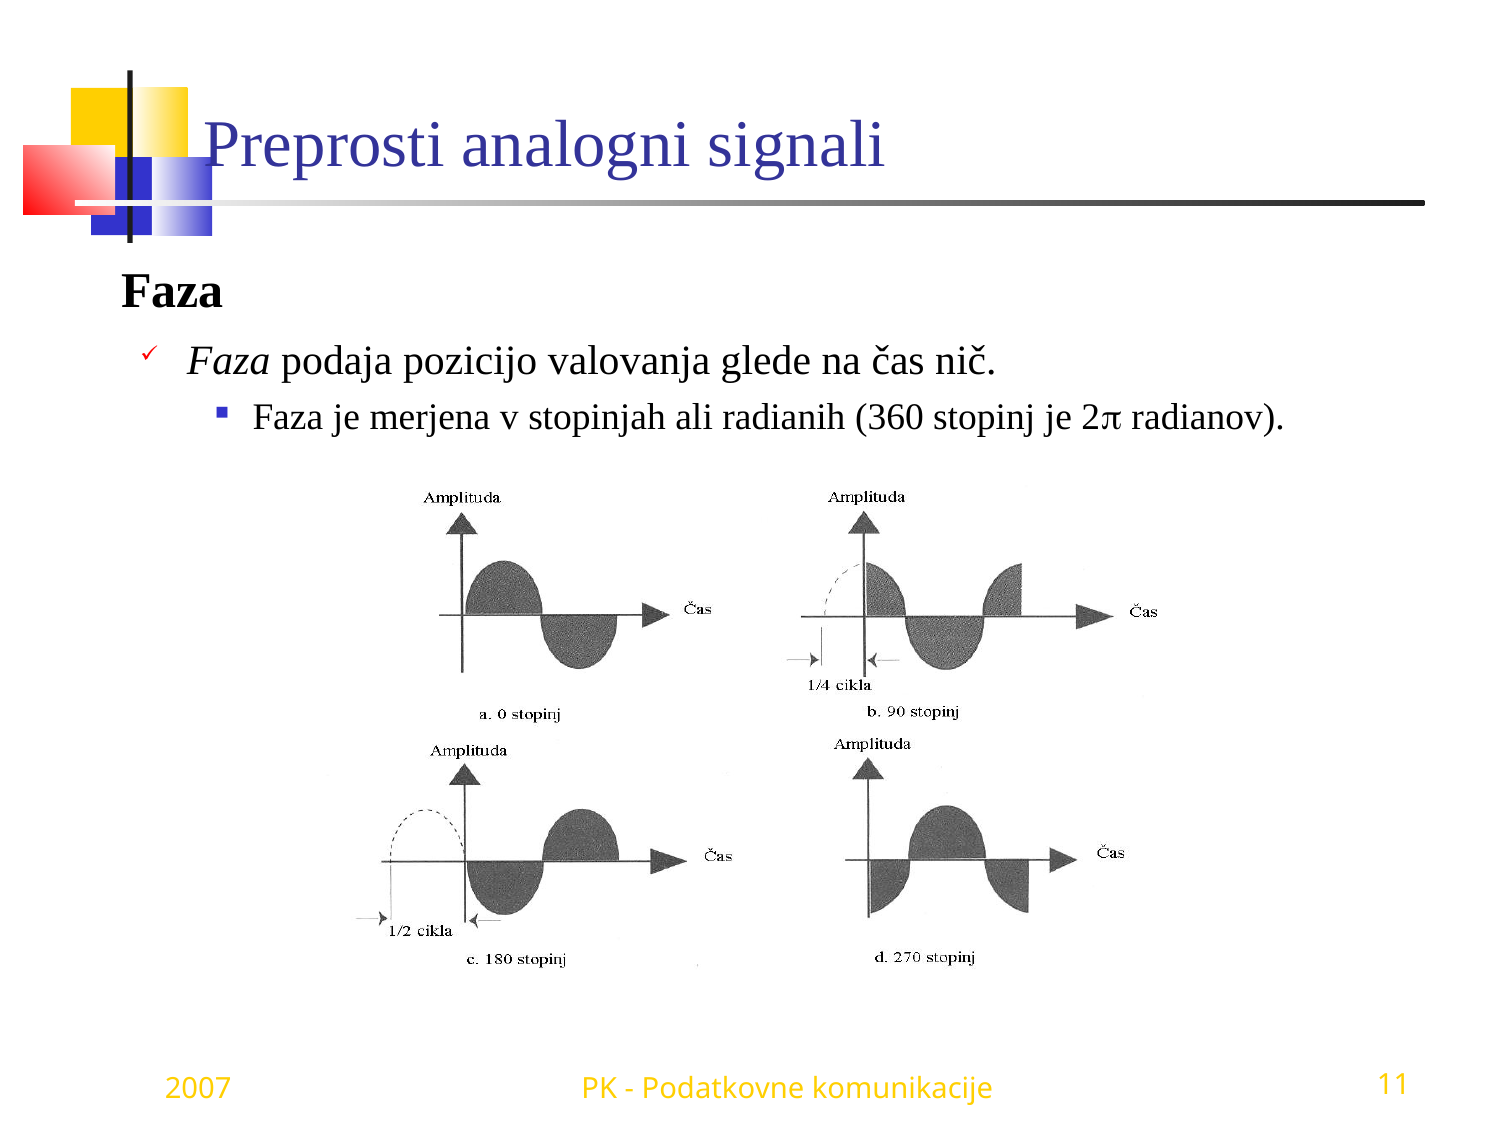

# Preprosti analogni signali
	Faza
Faza podaja pozicijo valovanja glede na čas nič.
Faza je merjena v stopinjah ali radianih (360 stopinj je 2 radianov).
2007
PK - Podatkovne komunikacije